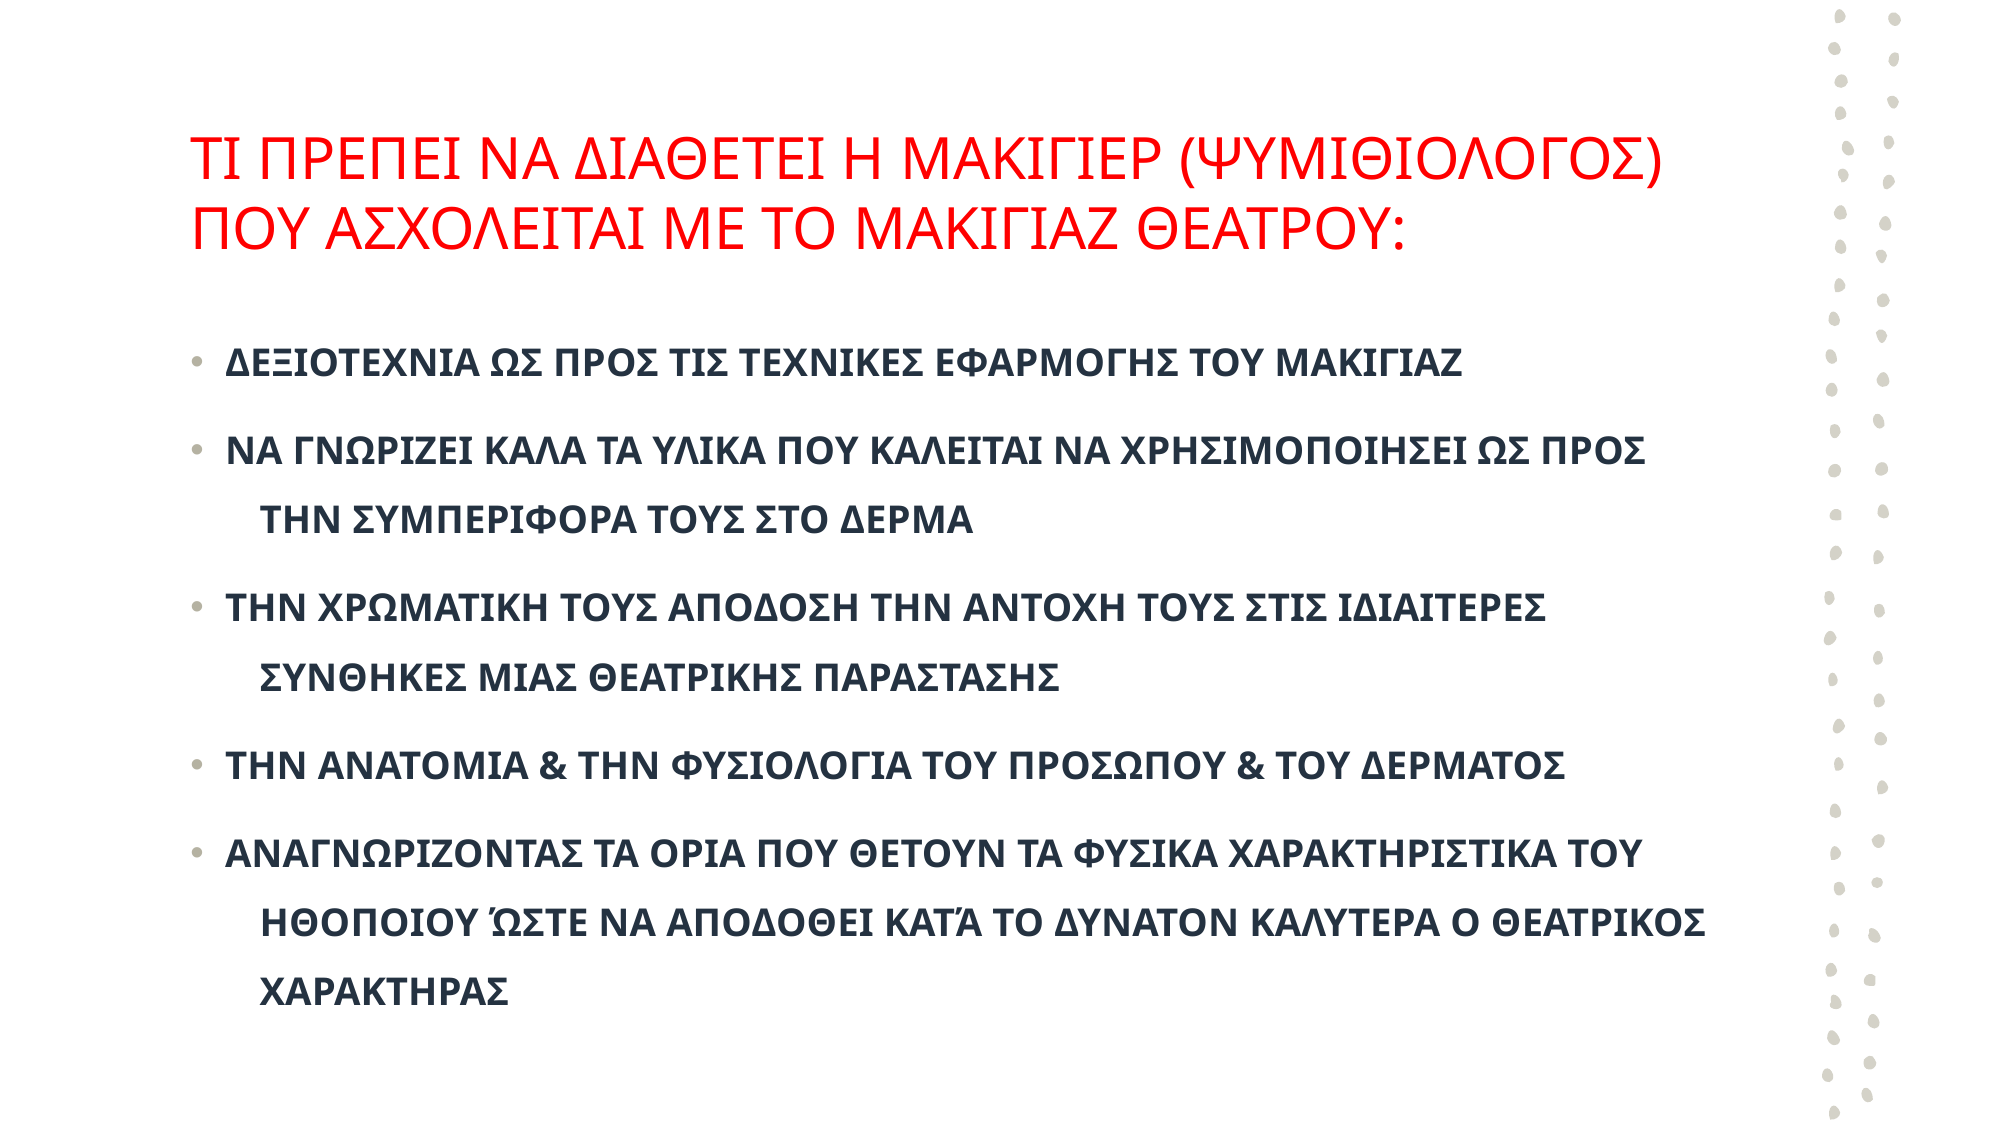

# ΤΙ ΠΡΕΠΕΙ ΝΑ ΔΙΑΘΕΤΕΙ Η ΜΑΚΙΓΙΕΡ (ΨΥΜΙΘΙΟΛΟΓΟΣ) ΠΟΥ ΑΣΧΟΛΕΙΤΑΙ ΜΕ ΤΟ ΜΑΚΙΓΙΑΖ ΘΕΑΤΡΟΥ:
ΔΕΞΙΟΤΕΧΝΙΑ ΩΣ ΠΡΟΣ ΤΙΣ ΤΕΧΝΙΚΕΣ ΕΦΑΡΜΟΓΗΣ ΤΟΥ ΜΑΚΙΓΙΑΖ
ΝΑ ΓΝΩΡΙΖΕΙ ΚΑΛΑ ΤΑ ΥΛΙΚΑ ΠΟΥ ΚΑΛΕΙΤΑΙ ΝΑ ΧΡΗΣΙΜΟΠΟΙΗΣΕΙ ΩΣ ΠΡΟΣ ΤΗΝ ΣΥΜΠΕΡΙΦΟΡΑ ΤΟΥΣ ΣΤΟ ΔΕΡΜΑ
ΤΗΝ ΧΡΩΜΑΤΙΚΗ ΤΟΥΣ ΑΠΟΔΟΣΗ ΤΗΝ ΑΝΤΟΧΗ ΤΟΥΣ ΣΤΙΣ ΙΔΙΑΙΤΕΡΕΣ ΣΥΝΘΗΚΕΣ ΜΙΑΣ ΘΕΑΤΡΙΚΗΣ ΠΑΡΑΣΤΑΣΗΣ
ΤΗΝ ΑΝΑΤΟΜΙΑ & ΤΗΝ ΦΥΣΙΟΛΟΓΙΑ ΤΟΥ ΠΡΟΣΩΠΟΥ & ΤΟΥ ΔΕΡΜΑΤΟΣ
ΑΝΑΓΝΩΡΙΖΟΝΤΑΣ ΤΑ ΟΡΙΑ ΠΟΥ ΘΕΤΟΥΝ ΤΑ ΦΥΣΙΚΑ ΧΑΡΑΚΤΗΡΙΣΤΙΚΑ ΤΟΥ ΗΘΟΠΟΙΟΥ ΏΣΤΕ ΝΑ ΑΠΟΔΟΘΕΙ ΚΑΤΆ ΤΟ ΔΥΝΑΤΟΝ ΚΑΛΥΤΕΡΑ Ο ΘΕΑΤΡΙΚΟΣ ΧΑΡΑΚΤΗΡΑΣ